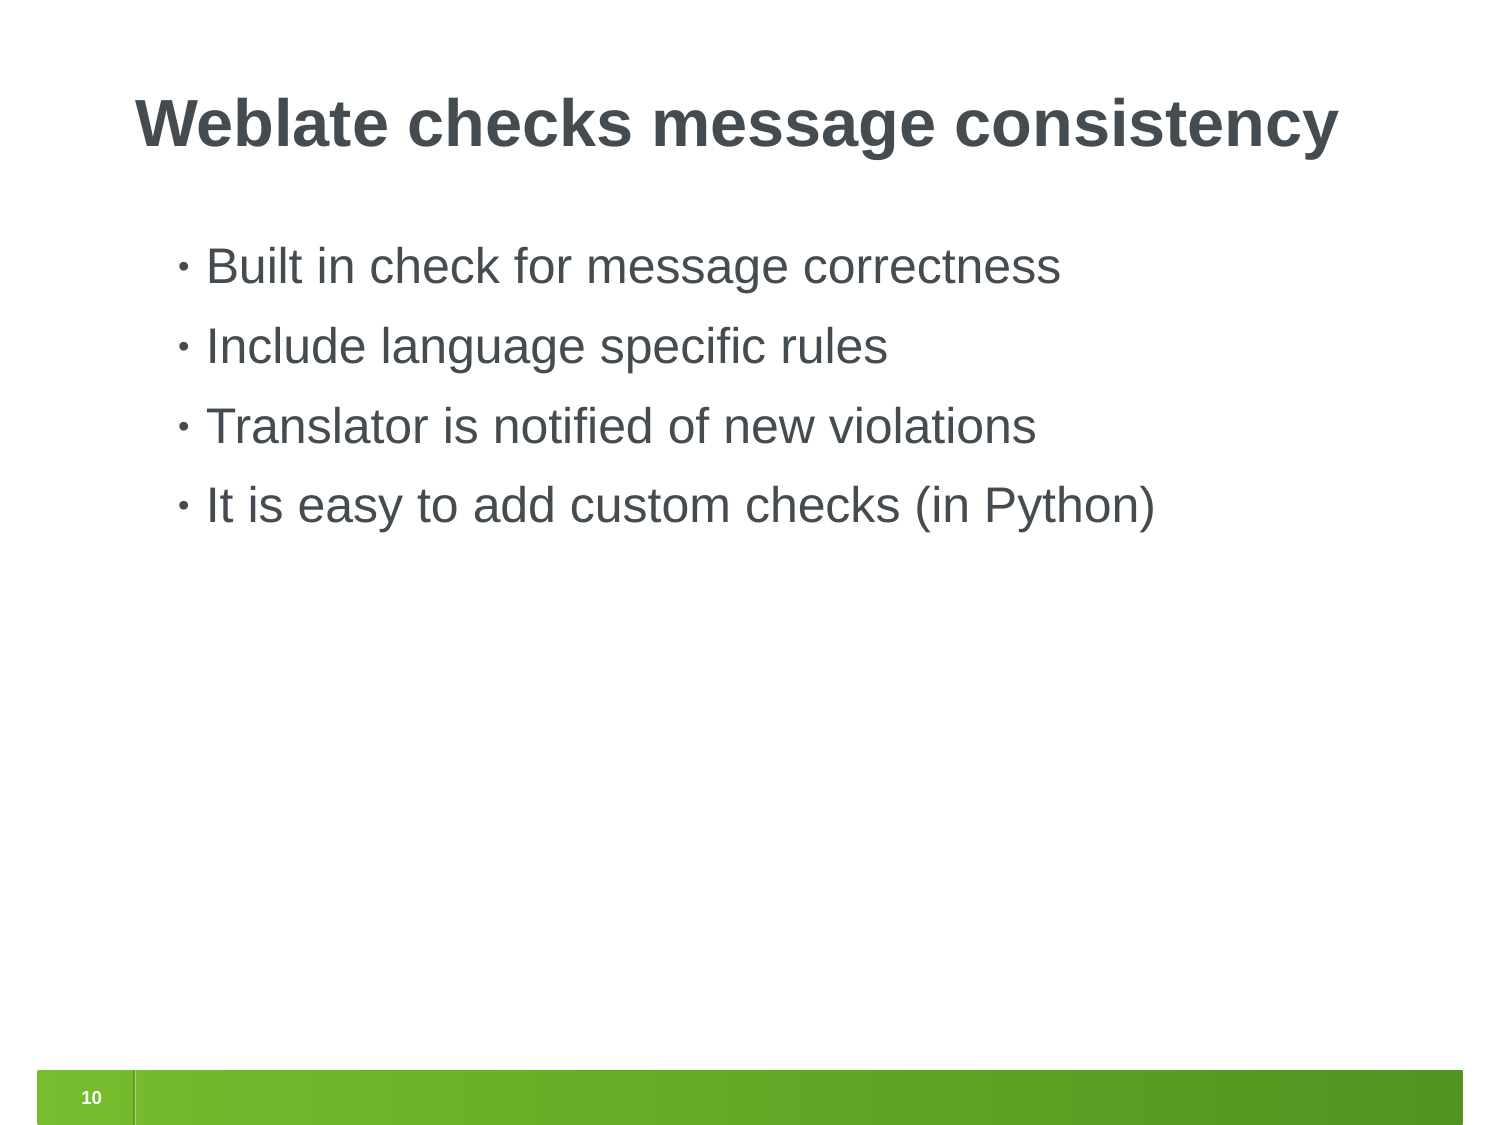

# Weblate checks message consistency
Built in check for message correctness
Include language specific rules
Translator is notified of new violations
It is easy to add custom checks (in Python)